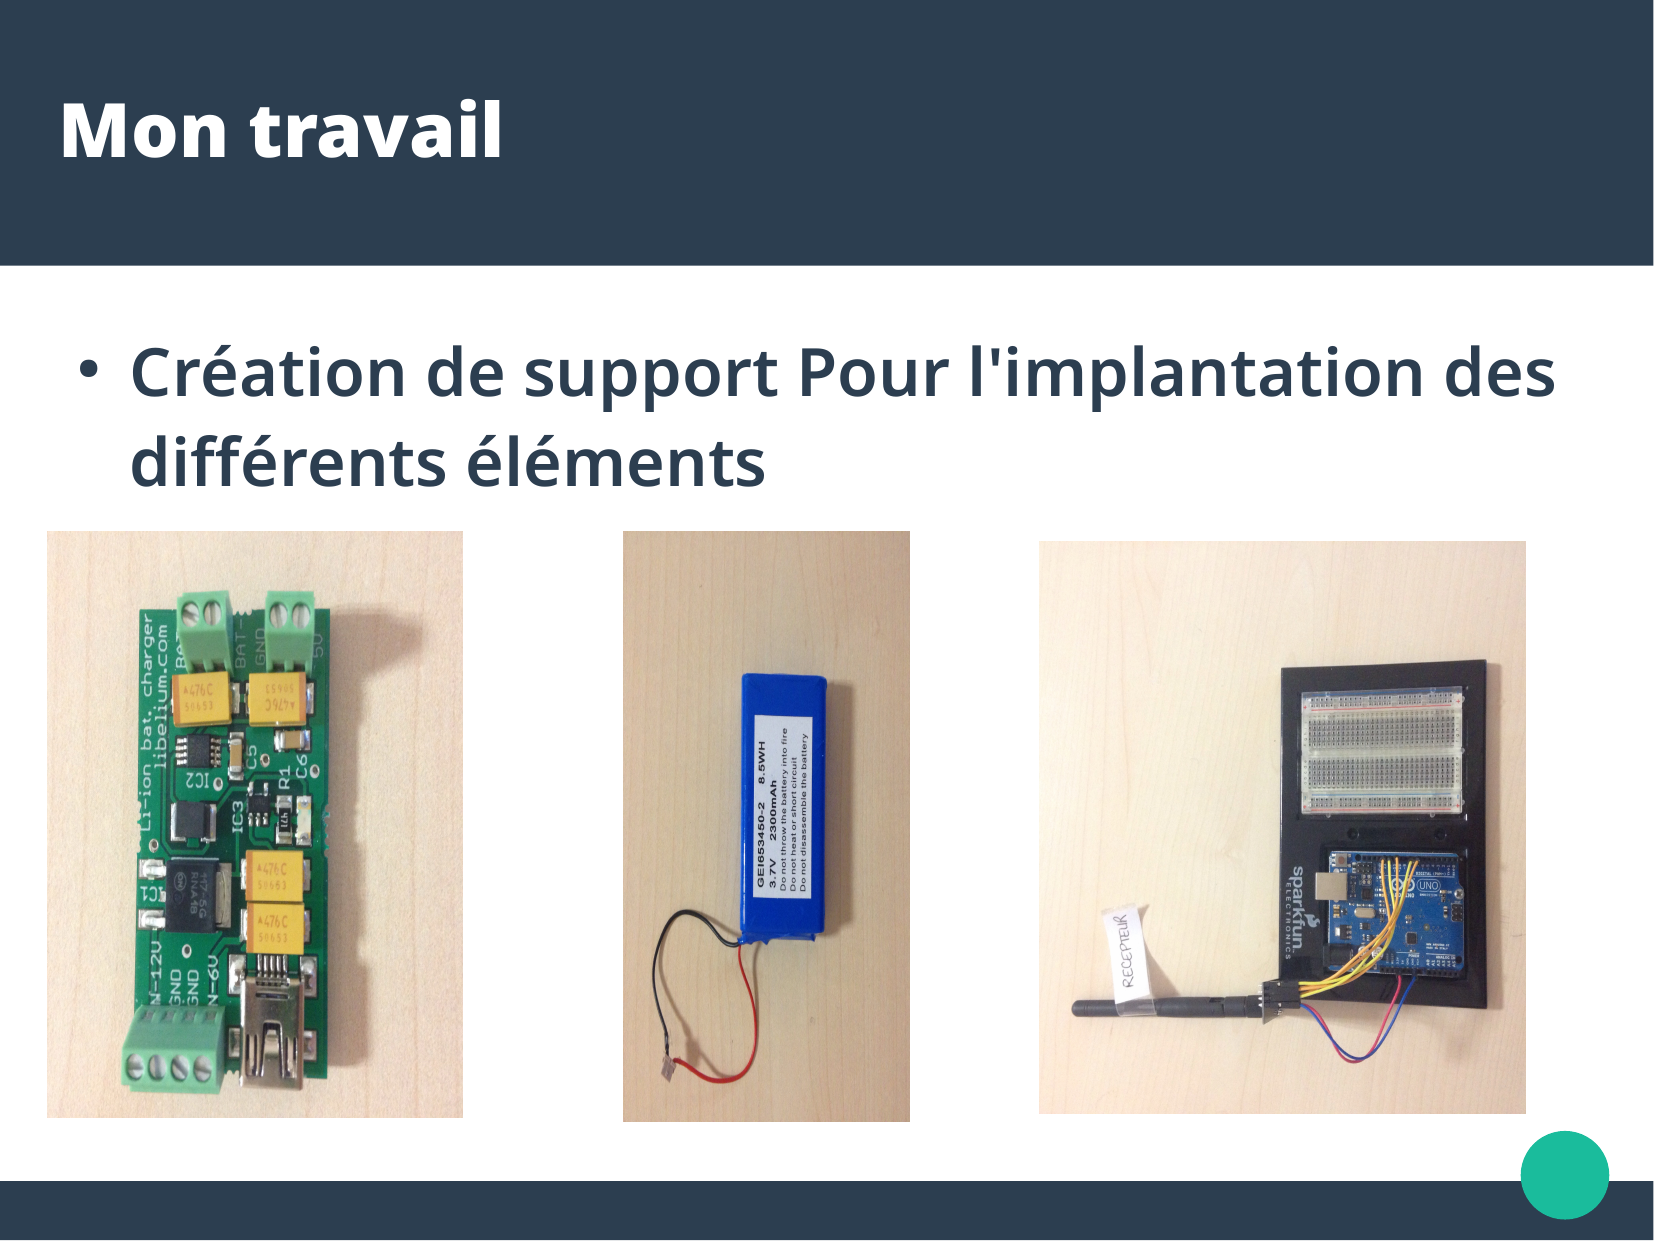

# Mon travail
Création de support Pour l'implantation des différents éléments